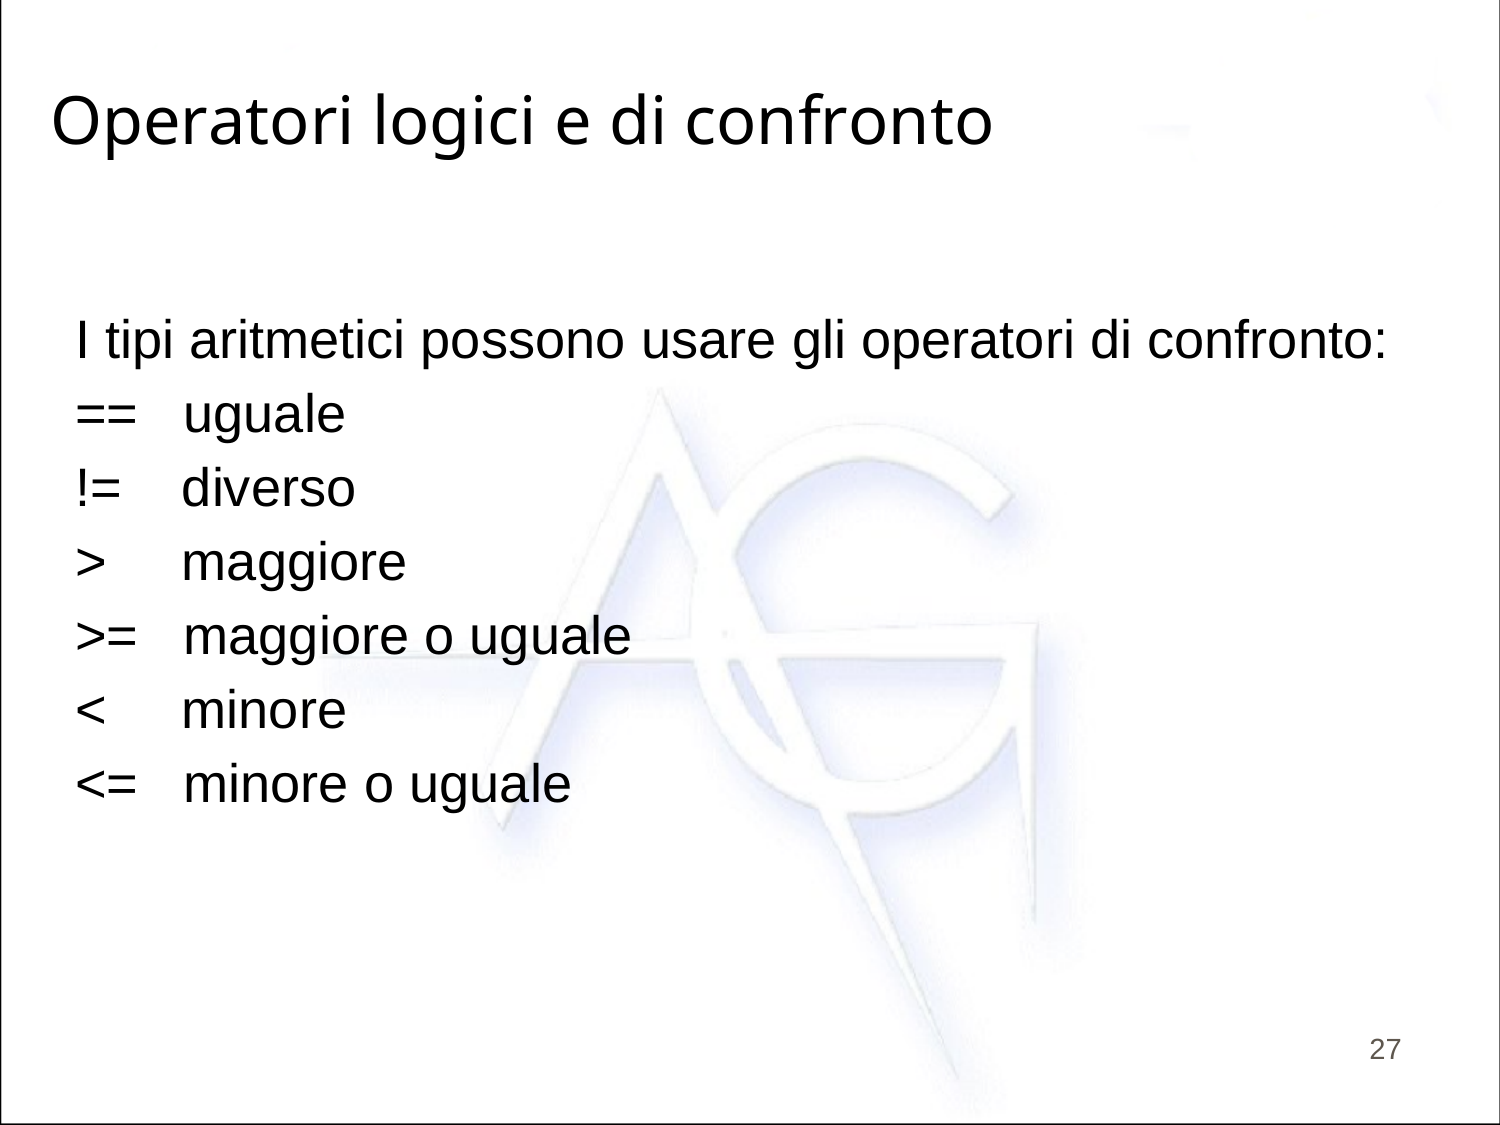

# Operatori logici e di confronto
I tipi aritmetici possono usare gli operatori di confronto:
== uguale
!= diverso
> maggiore
>= maggiore o uguale
< minore
<= minore o uguale
27